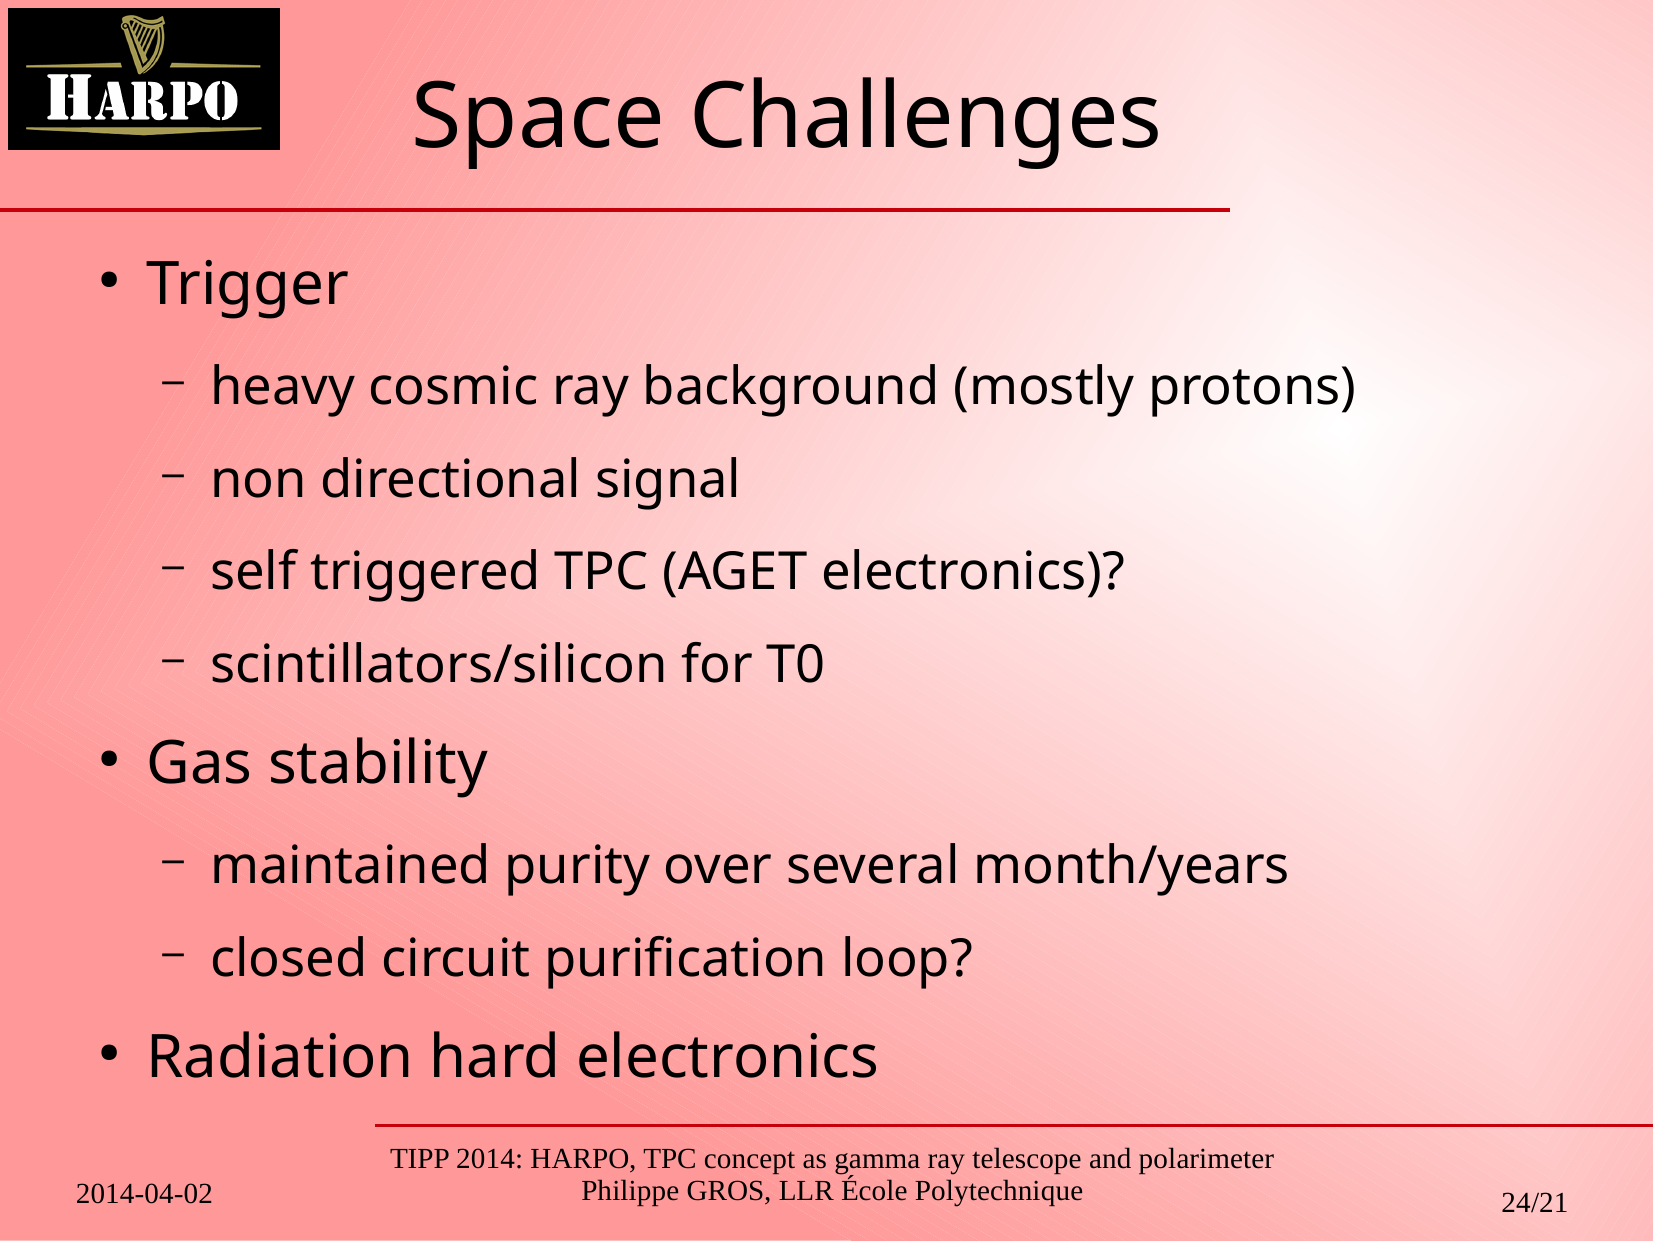

# Space Challenges
Trigger
heavy cosmic ray background (mostly protons)
non directional signal
self triggered TPC (AGET electronics)?
scintillators/silicon for T0
Gas stability
maintained purity over several month/years
closed circuit purification loop?
Radiation hard electronics
Colloque Grands Instruments: HARPOPhilippe GROS
2014-04-02
24